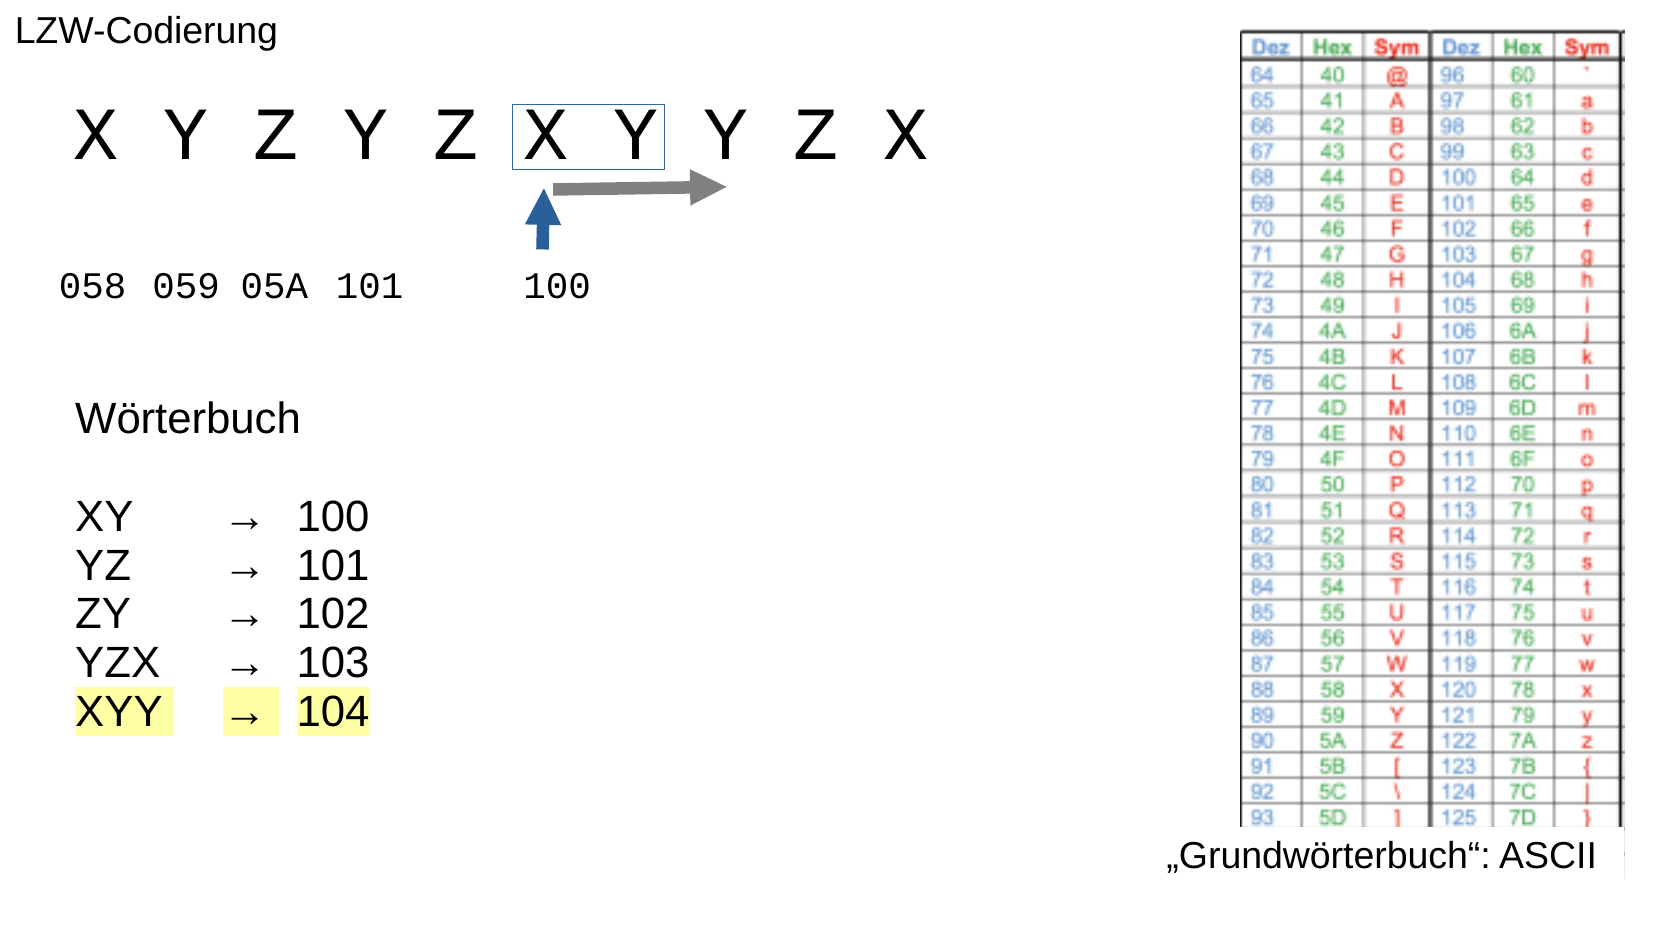

LZW-Codierung
X Y Z Y Z X Y Y Z X
058
059
05A
101
100
Wörterbuch
XY		→ 	100
YZ		→	101
ZY 		→ 	102
YZX	→	103
XYY 	→ 	104
„Grundwörterbuch“: ASCII